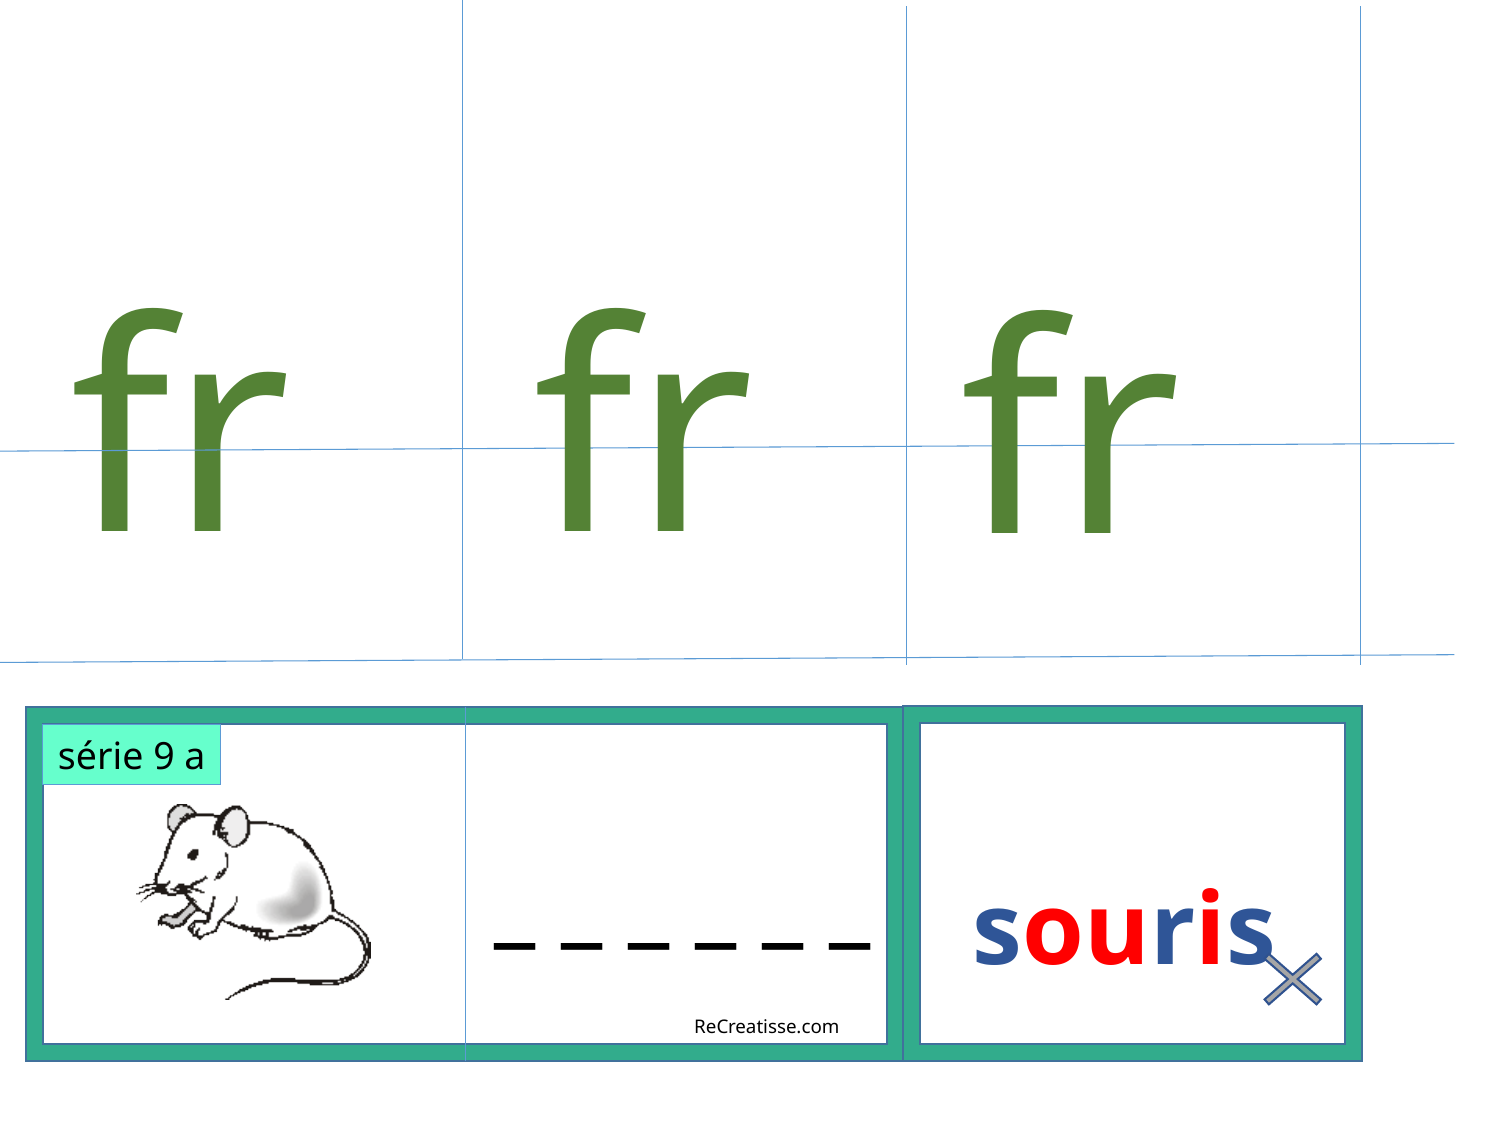

fr
fr
fr
série 9 a
_ _ _ _ _ _
souris
ReCreatisse.com